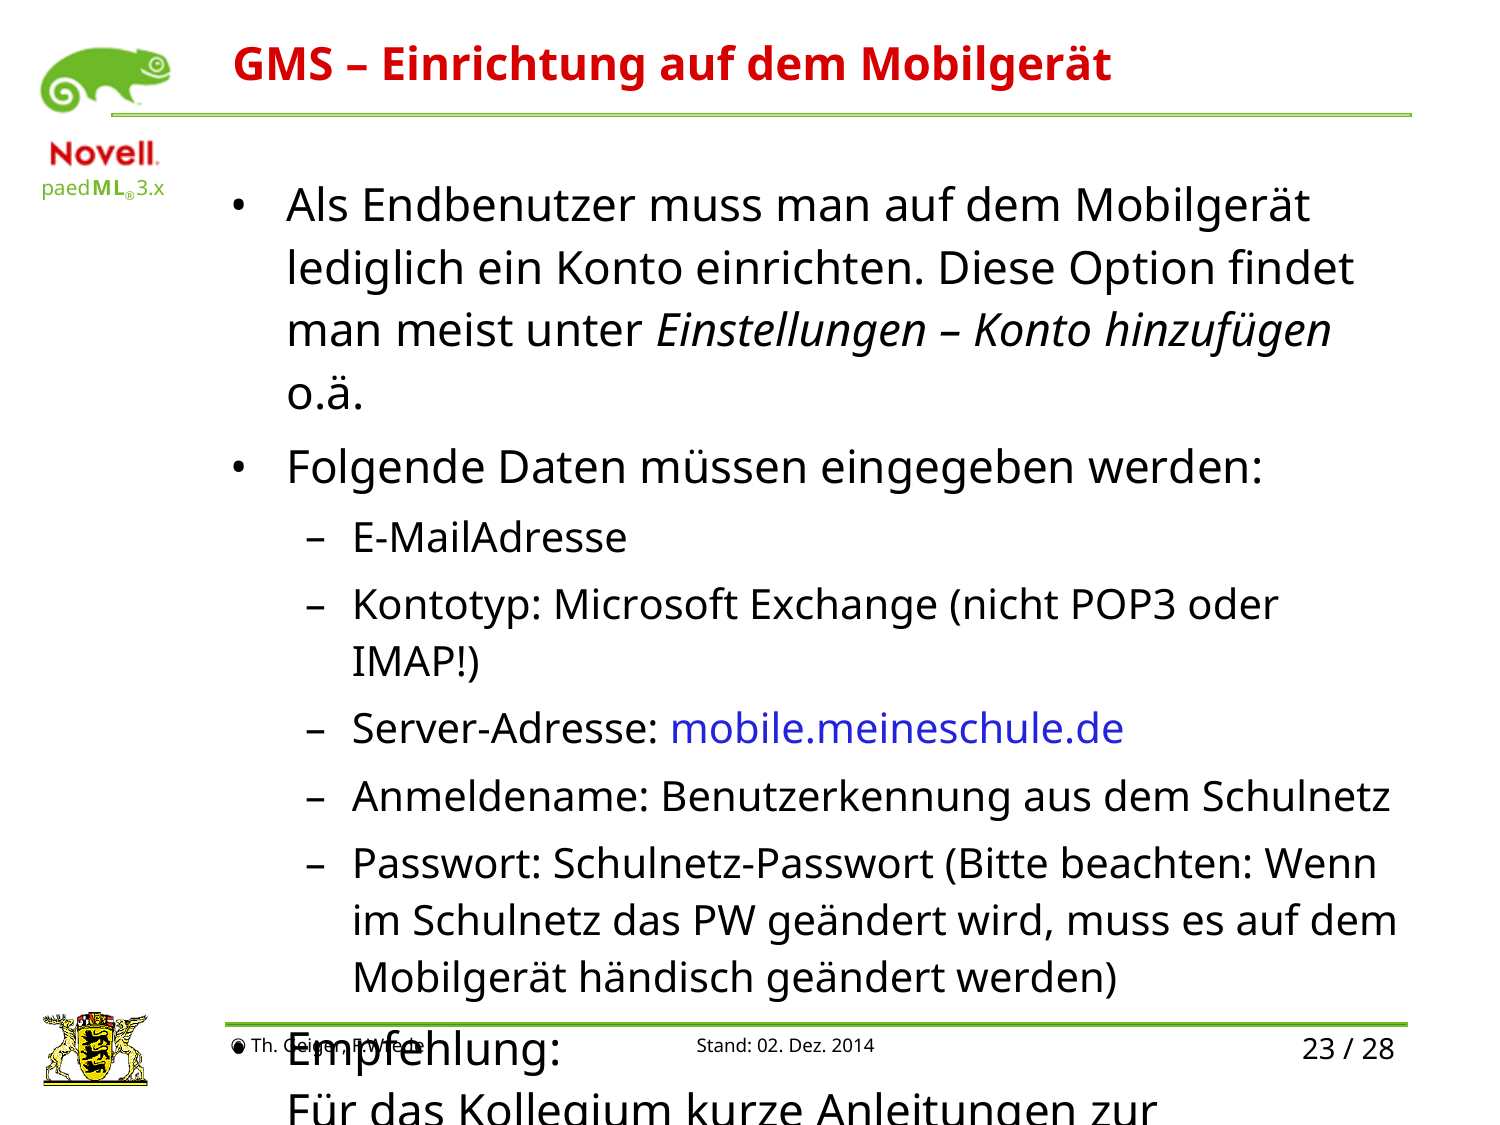

# GMS – Einrichtung auf dem Mobilgerät
Als Endbenutzer muss man auf dem Mobilgerät lediglich ein Konto einrichten. Diese Option findet man meist unter Einstellungen – Konto hinzufügen o.ä.
Folgende Daten müssen eingegeben werden:
E-MailAdresse
Kontotyp: Microsoft Exchange (nicht POP3 oder IMAP!)
Server-Adresse: mobile.meineschule.de
Anmeldename: Benutzerkennung aus dem Schulnetz
Passwort: Schulnetz-Passwort (Bitte beachten: Wenn im Schulnetz das PW geändert wird, muss es auf dem Mobilgerät händisch geändert werden)
Empfehlung:
Für das Kollegium kurze Anleitungen zur Einrichtung auf den verschiedenen Systemen erstellen!
23
© Th. Geiger, F.Wrede
02. Dez. 2014